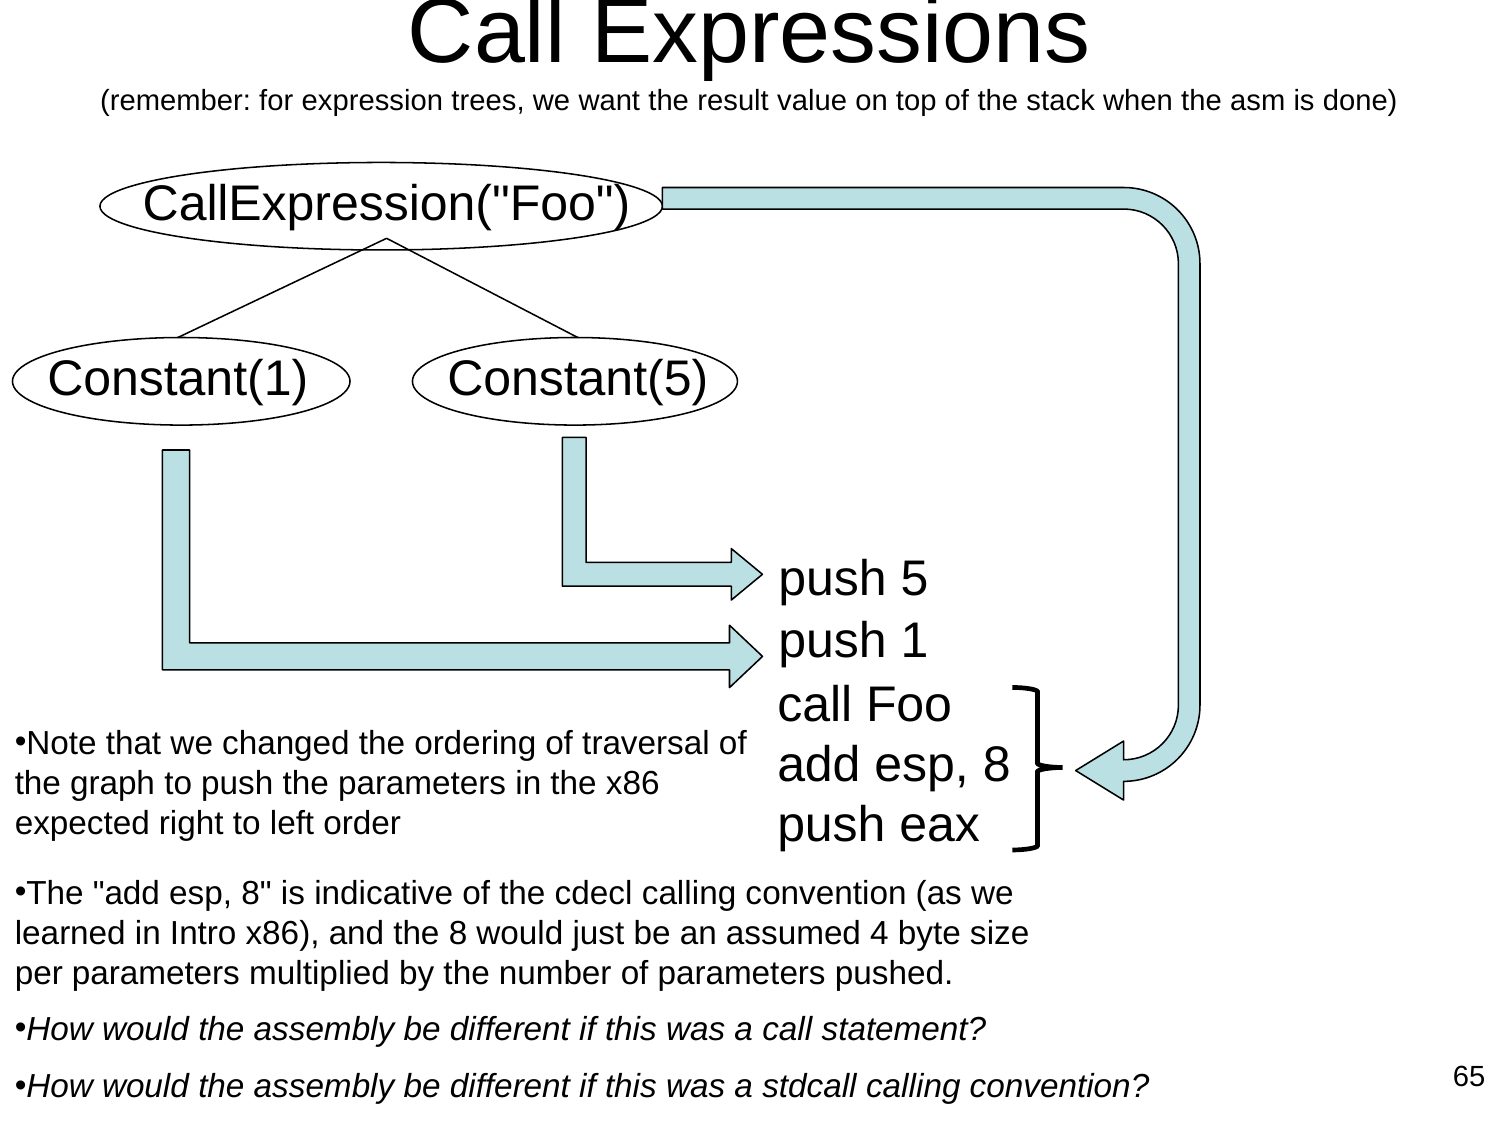

# Call Expressions (remember: for expression trees, we want the result value on top of the stack when the asm is done)
CallExpression("Foo")
Constant(1)
Constant(5)
push 5
push 1
call Foo
add esp, 8
push eax
Note that we changed the ordering of traversal of the graph to push the parameters in the x86 expected right to left order
The "add esp, 8" is indicative of the cdecl calling convention (as we learned in Intro x86), and the 8 would just be an assumed 4 byte size per parameters multiplied by the number of parameters pushed.
How would the assembly be different if this was a call statement?
How would the assembly be different if this was a stdcall calling convention?